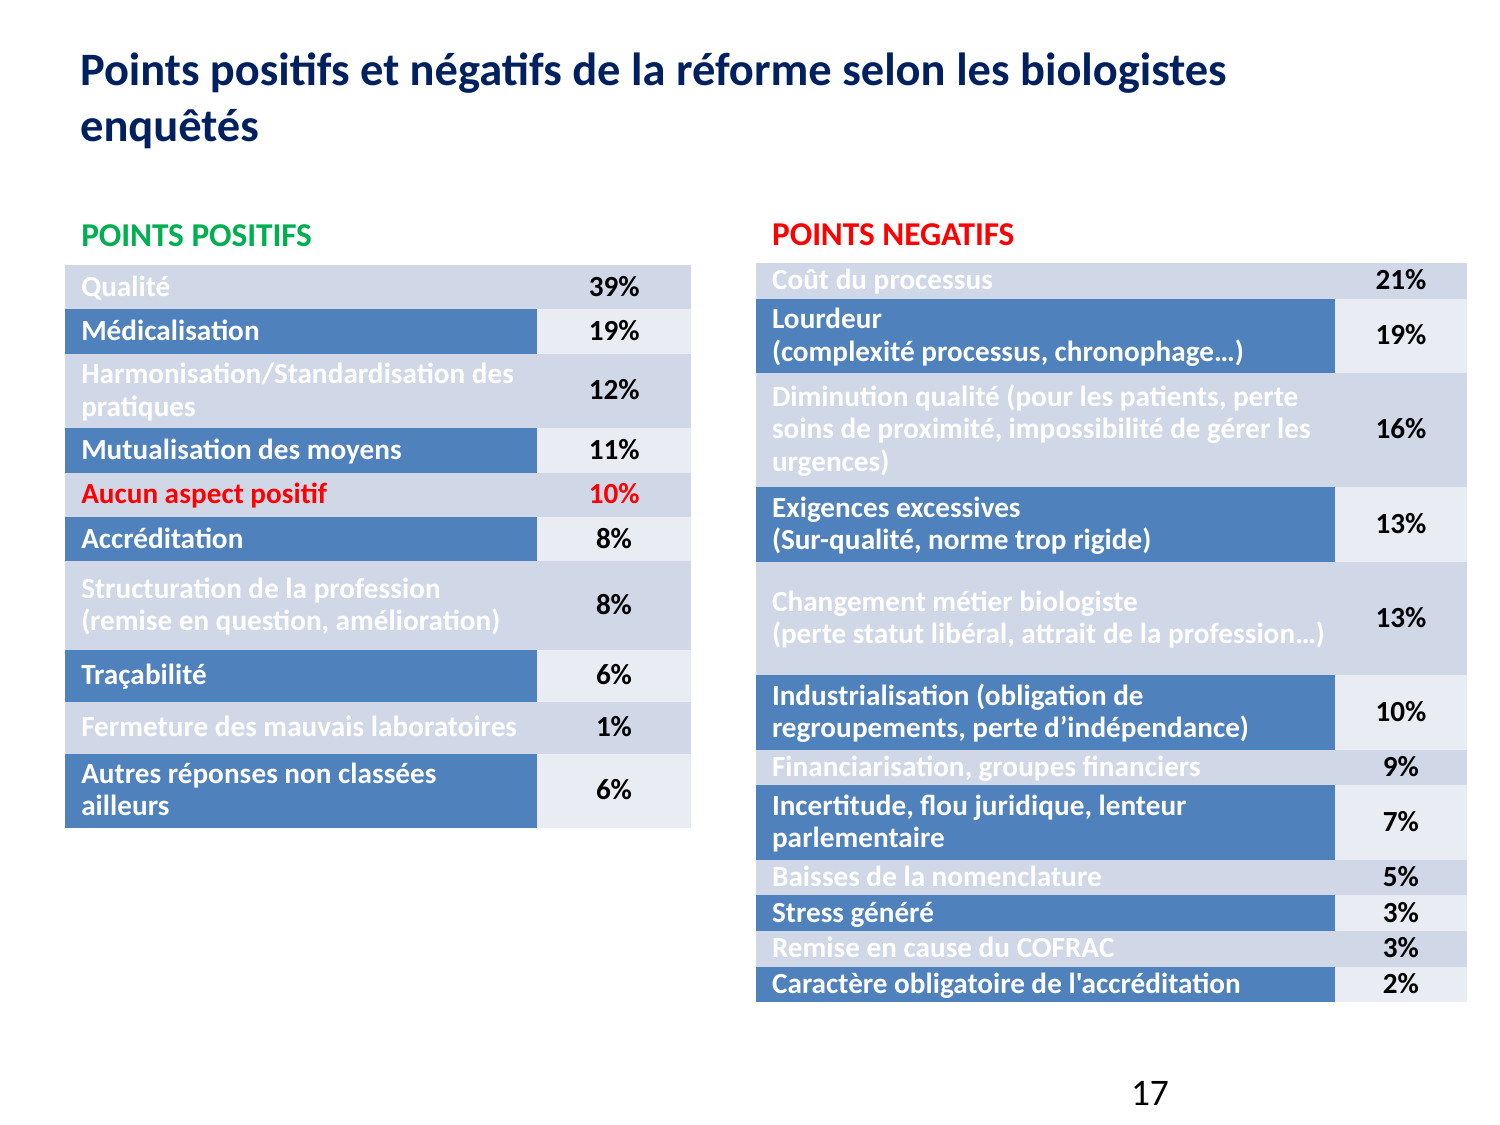

# Points positifs et négatifs de la réforme selon les biologistes enquêtés
| POINTS NEGATIFS | |
| --- | --- |
| Coût du processus | 21% |
| Lourdeur (complexité processus, chronophage…) | 19% |
| Diminution qualité (pour les patients, perte soins de proximité, impossibilité de gérer les urgences) | 16% |
| Exigences excessives (Sur-qualité, norme trop rigide) | 13% |
| Changement métier biologiste (perte statut libéral, attrait de la profession…) | 13% |
| Industrialisation (obligation de regroupements, perte d’indépendance) | 10% |
| Financiarisation, groupes financiers | 9% |
| Incertitude, flou juridique, lenteur parlementaire | 7% |
| Baisses de la nomenclature | 5% |
| Stress généré | 3% |
| Remise en cause du COFRAC | 3% |
| Caractère obligatoire de l'accréditation | 2% |
| POINTS POSITIFS | |
| --- | --- |
| Qualité | 39% |
| Médicalisation | 19% |
| Harmonisation/Standardisation des pratiques | 12% |
| Mutualisation des moyens | 11% |
| Aucun aspect positif | 10% |
| Accréditation | 8% |
| Structuration de la profession (remise en question, amélioration) | 8% |
| Traçabilité | 6% |
| Fermeture des mauvais laboratoires | 1% |
| Autres réponses non classées ailleurs | 6% |